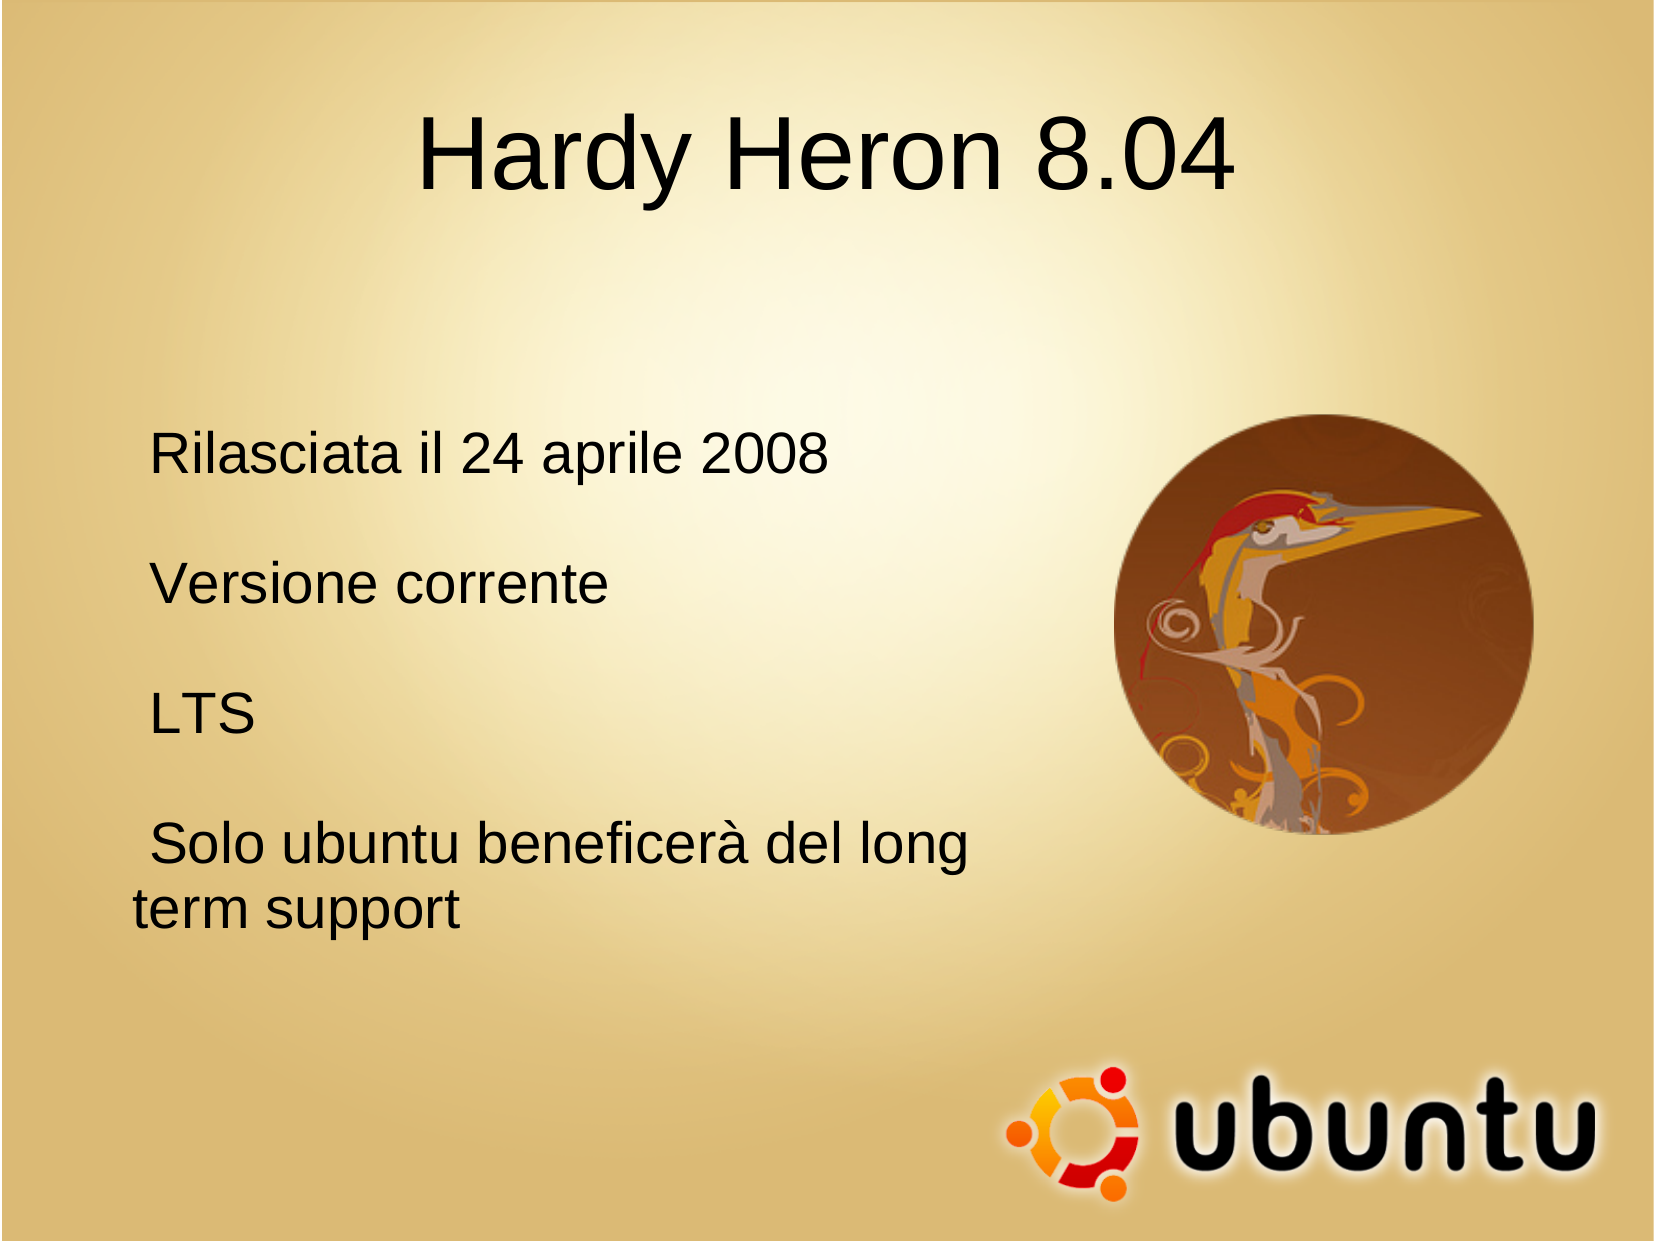

# Hardy Heron 8.04
 Rilasciata il 24 aprile 2008
 Versione corrente
 LTS
 Solo ubuntu beneficerà del long term support